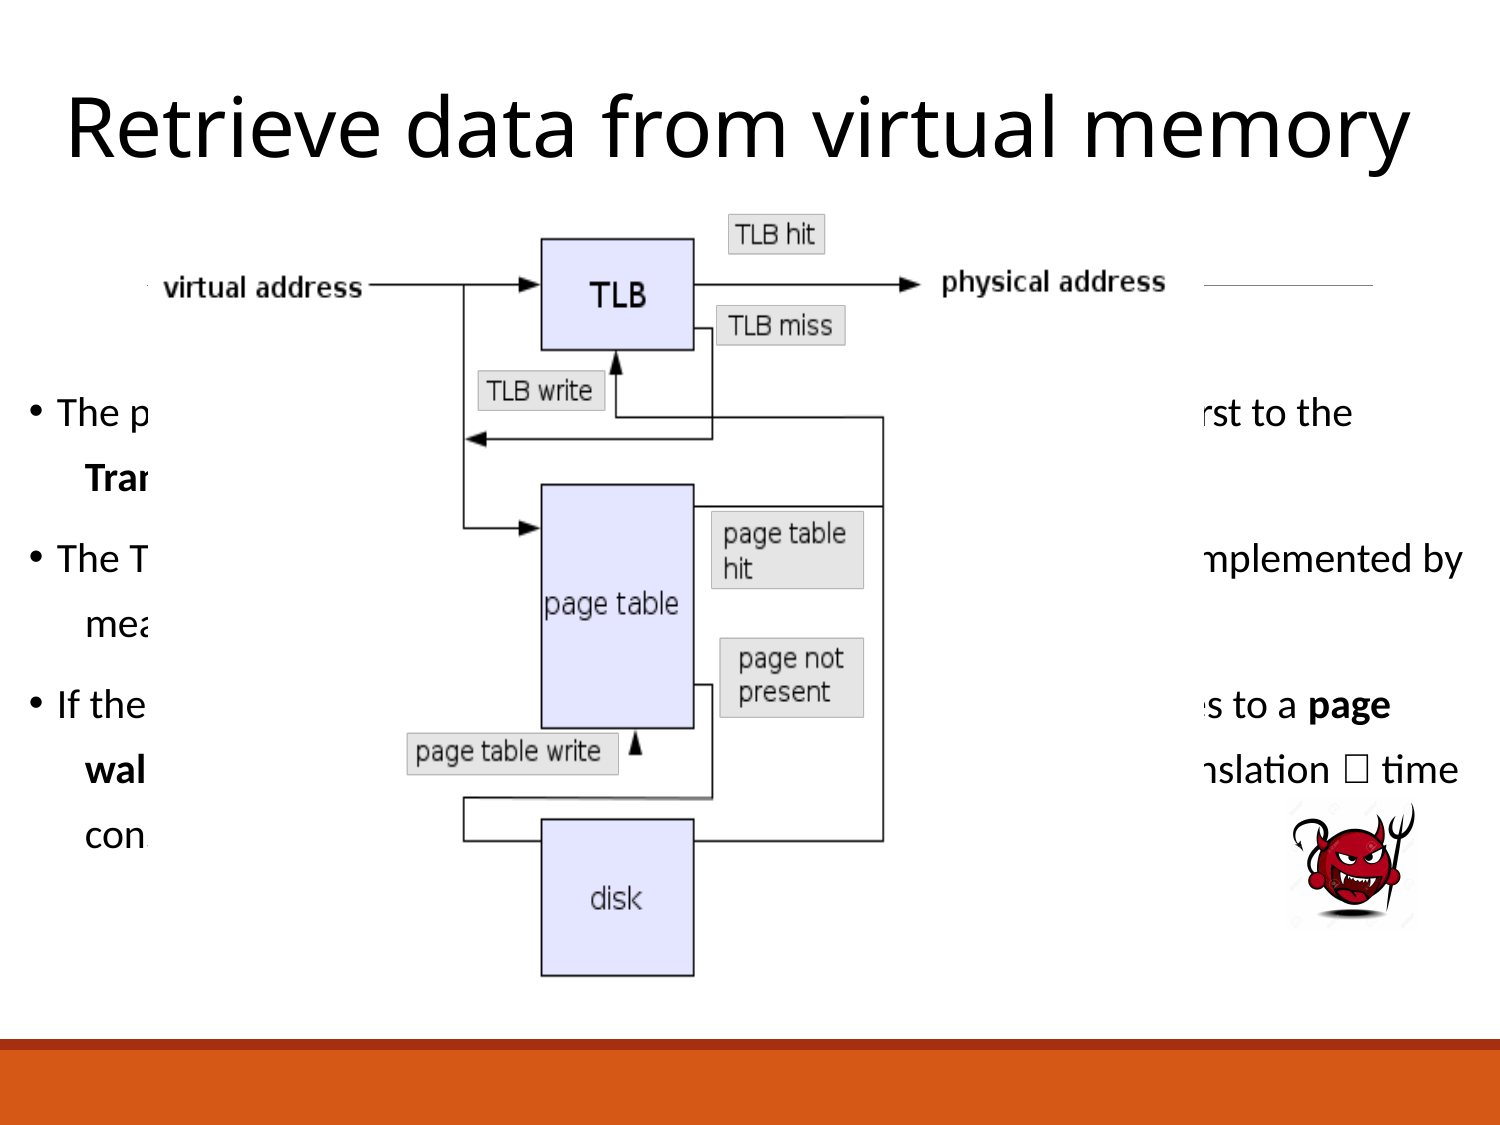

Retrieve data from virtual memory
The processor reference virtual addresses, asking for a translation first to the Translation Lookaside Buffer (TLB)
The TLB is just a cache of recent translated addresses. May also be implemented by means of Content Addressable Memory
If the required translation is not present inside the TLB, the CPU goes to a page walk, searching linearly inside the page tables for the required translation  time consuming (need to save time)